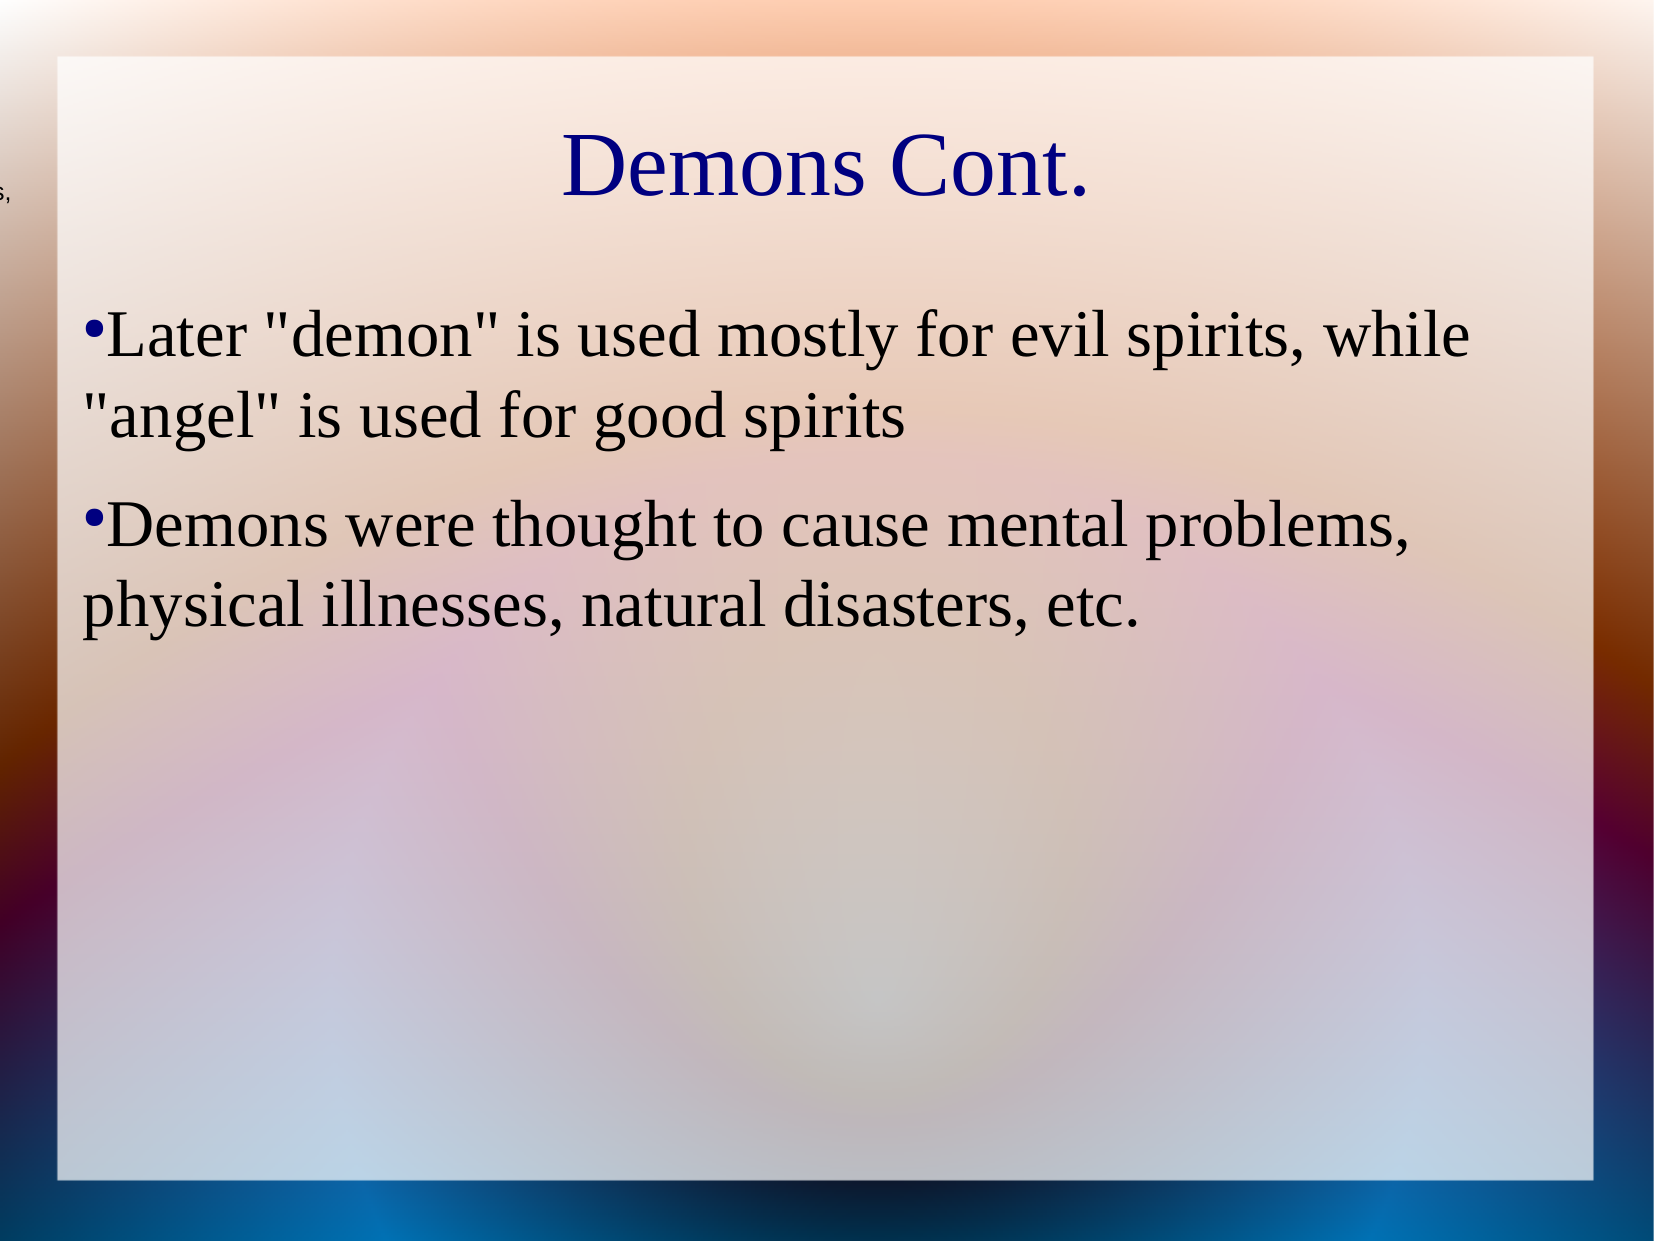

# Demons Cont.
later "demon" is used mostly for evil spirits,
Later "demon" is used mostly for evil spirits, while "angel" is used for good spirits
Demons were thought to cause mental problems, physical illnesses, natural disasters, etc.